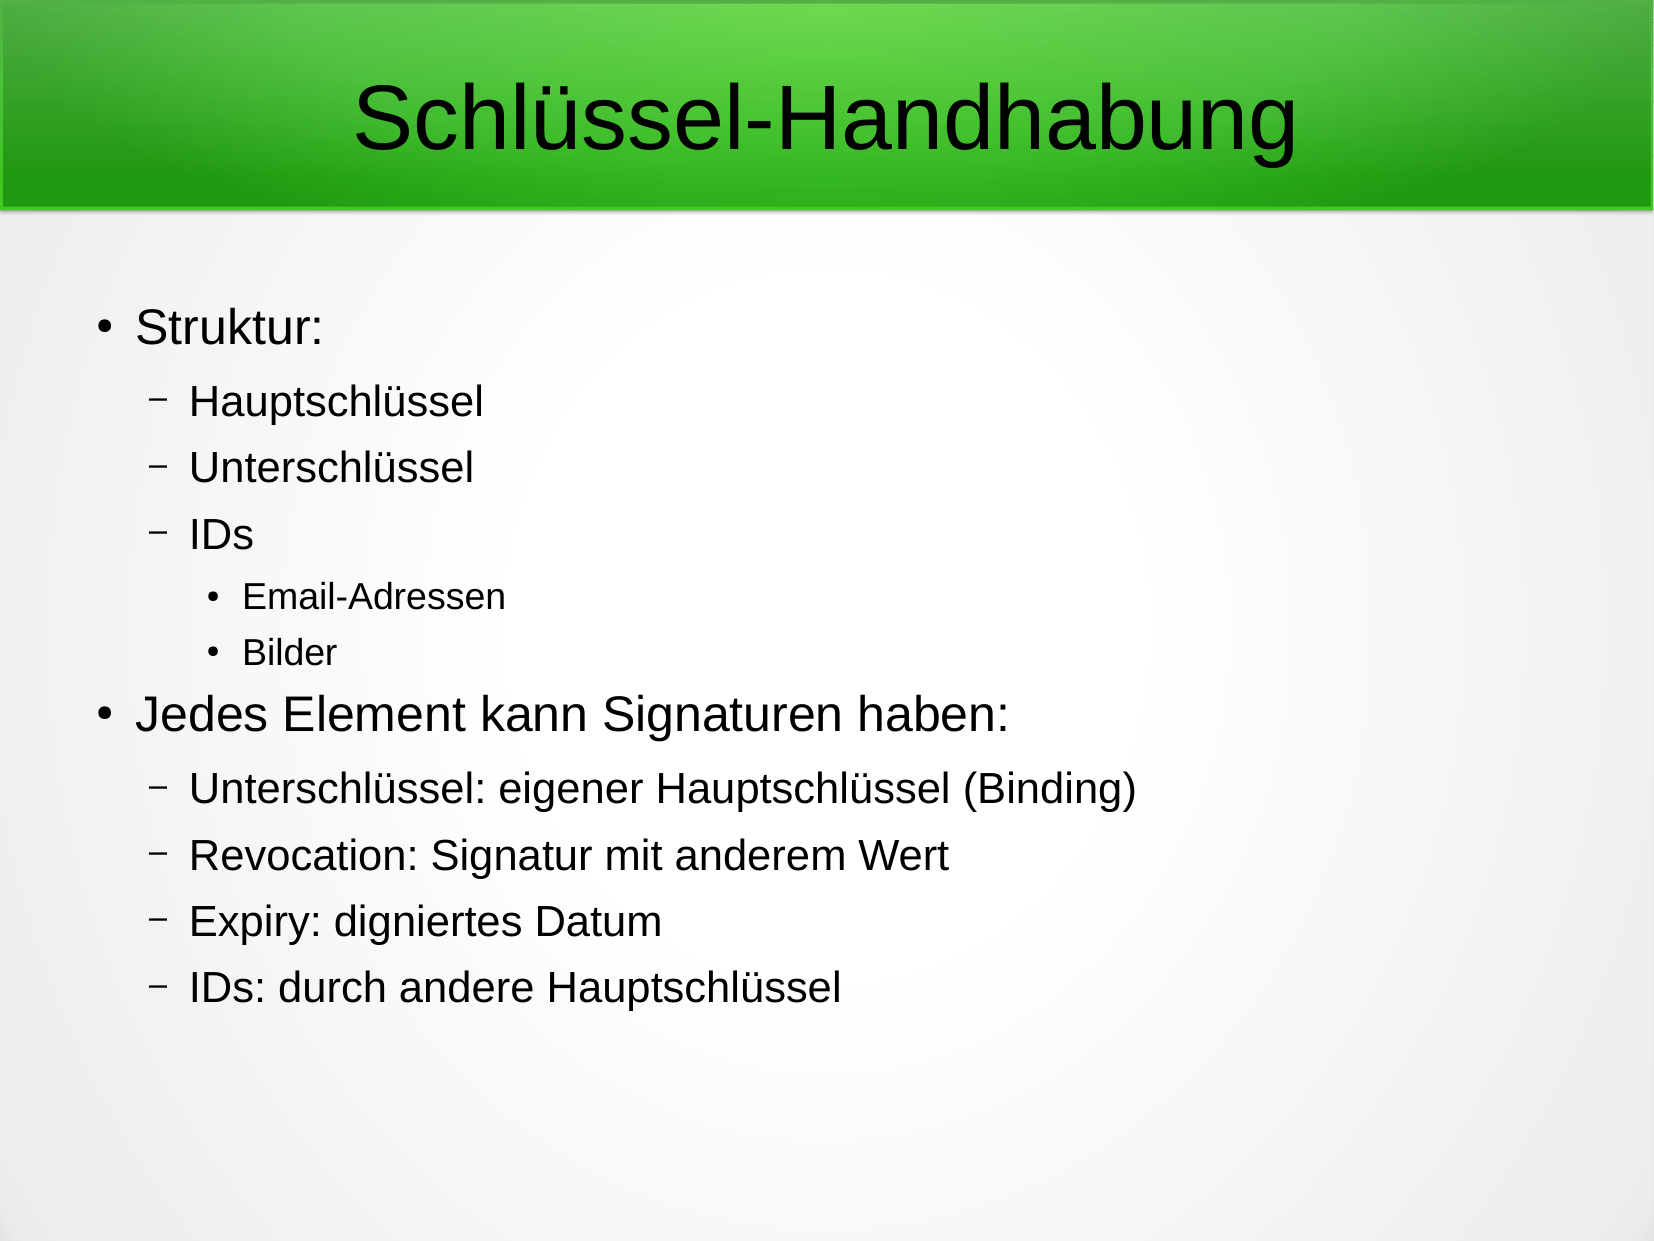

# Schlüssel-Handhabung
Struktur:
Hauptschlüssel
Unterschlüssel
IDs
Email-Adressen
Bilder
Jedes Element kann Signaturen haben:
Unterschlüssel: eigener Hauptschlüssel (Binding)
Revocation: Signatur mit anderem Wert
Expiry: digniertes Datum
IDs: durch andere Hauptschlüssel